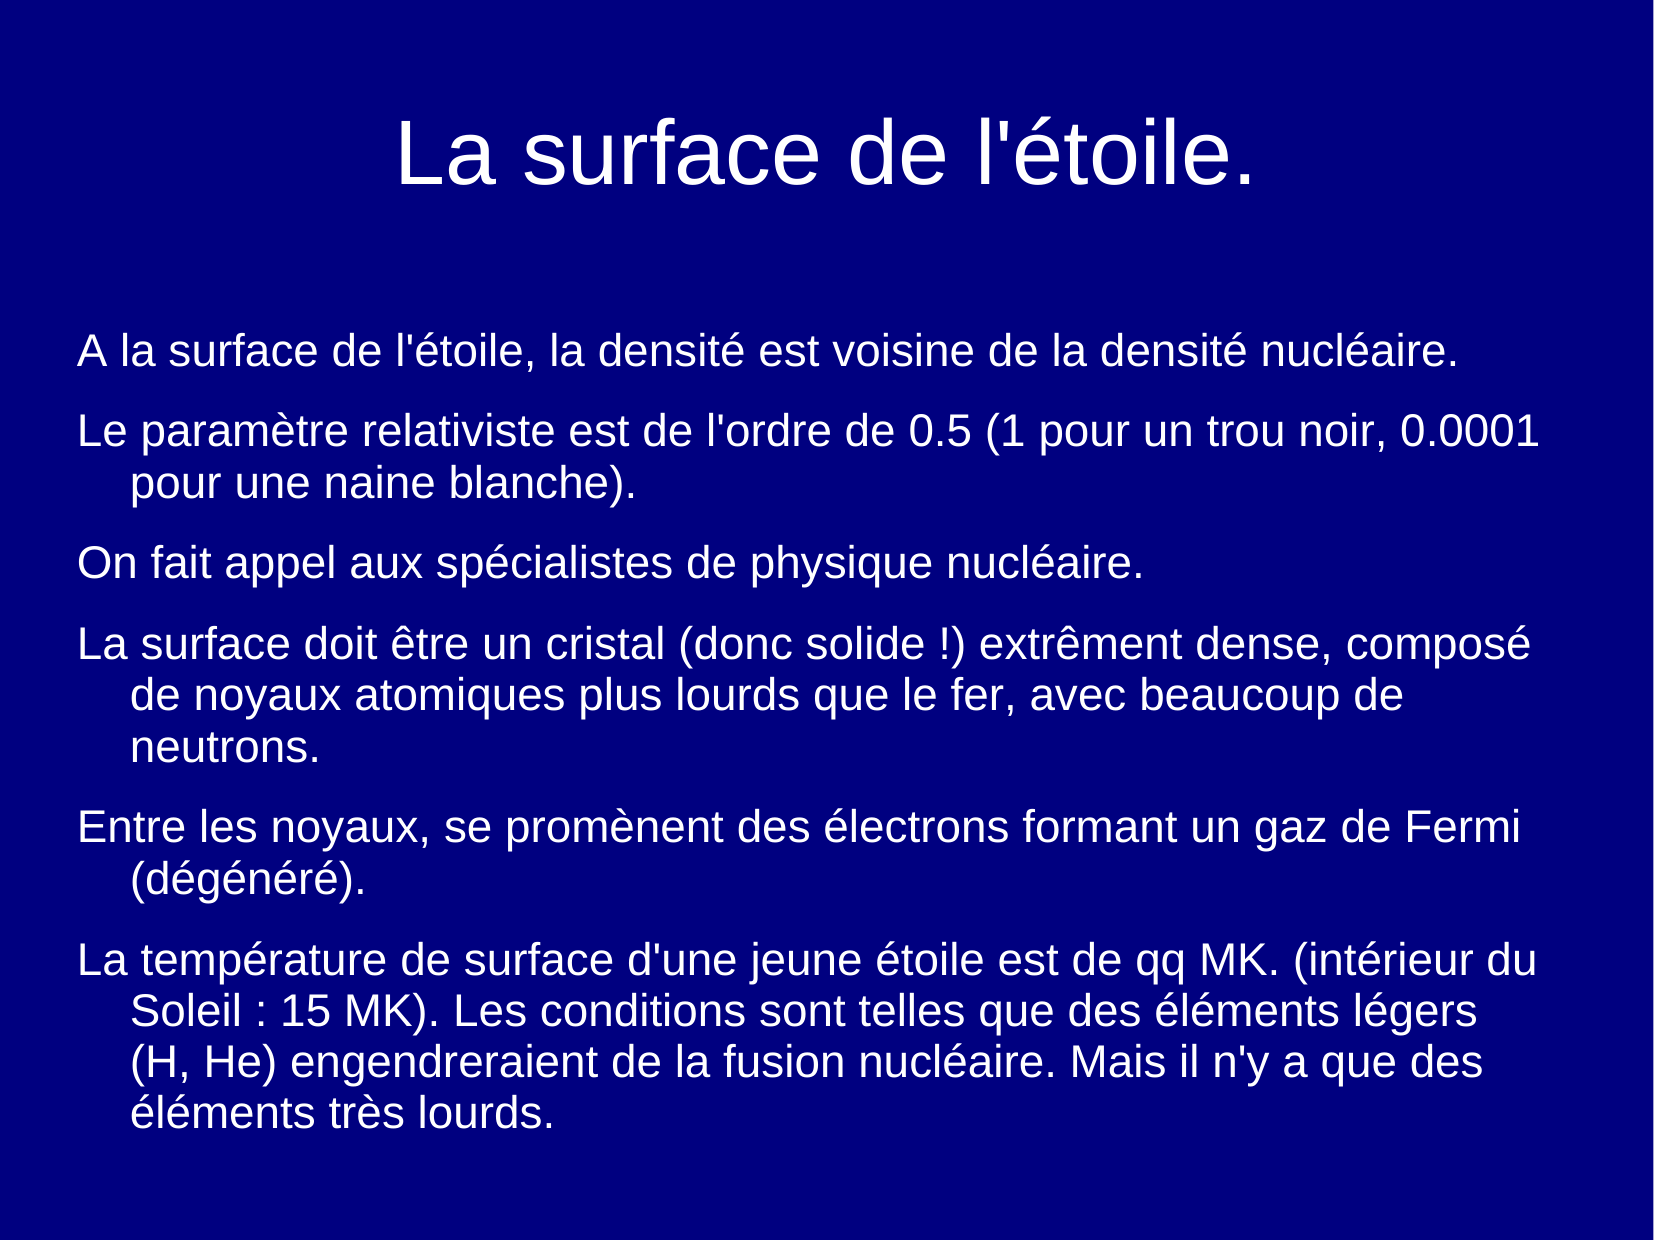

# La surface de l'étoile.
A la surface de l'étoile, la densité est voisine de la densité nucléaire.
Le paramètre relativiste est de l'ordre de 0.5 (1 pour un trou noir, 0.0001 pour une naine blanche).
On fait appel aux spécialistes de physique nucléaire.
La surface doit être un cristal (donc solide !) extrêment dense, composé de noyaux atomiques plus lourds que le fer, avec beaucoup de neutrons.
Entre les noyaux, se promènent des électrons formant un gaz de Fermi (dégénéré).
La température de surface d'une jeune étoile est de qq MK. (intérieur du Soleil : 15 MK). Les conditions sont telles que des éléments légers (H, He) engendreraient de la fusion nucléaire. Mais il n'y a que des éléments très lourds.